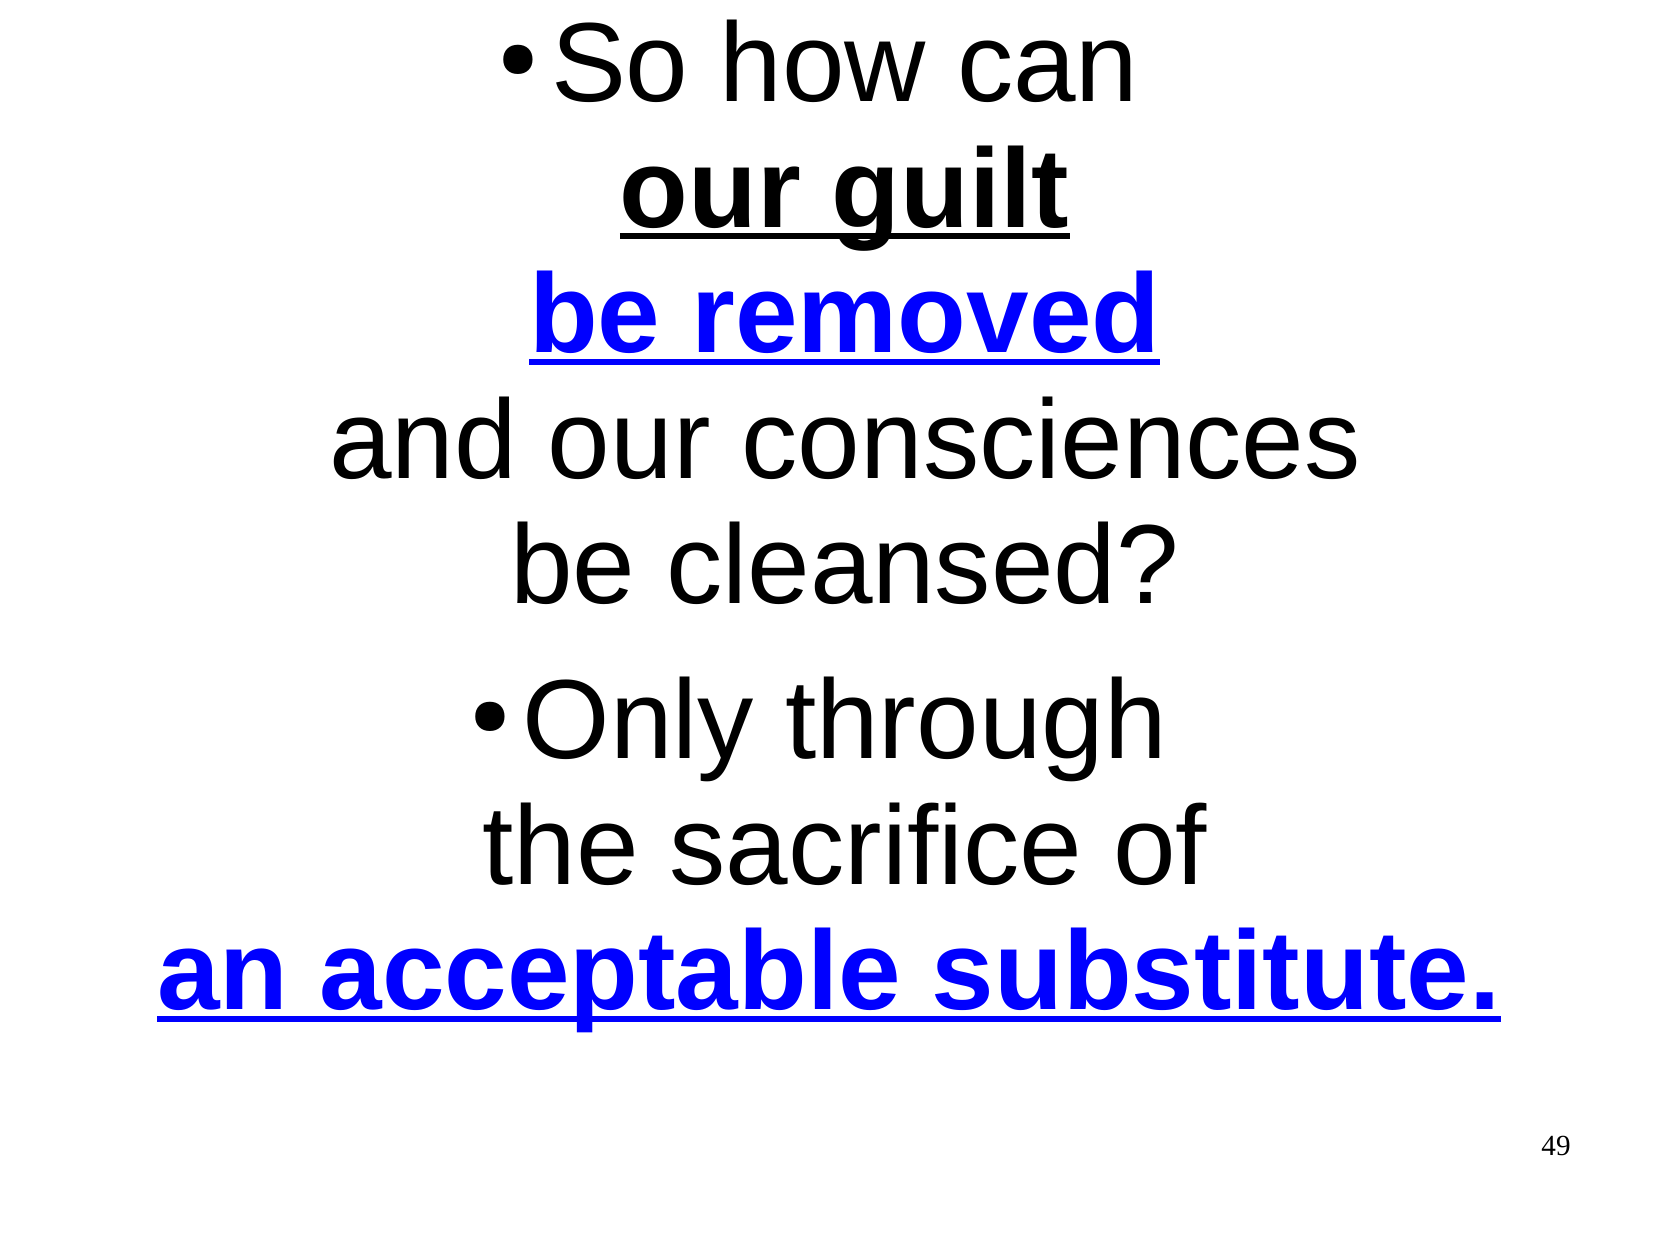

# So how can our guilt be removed and our consciences be cleansed?
Only through
the sacrifice of
an acceptable substitute.
49